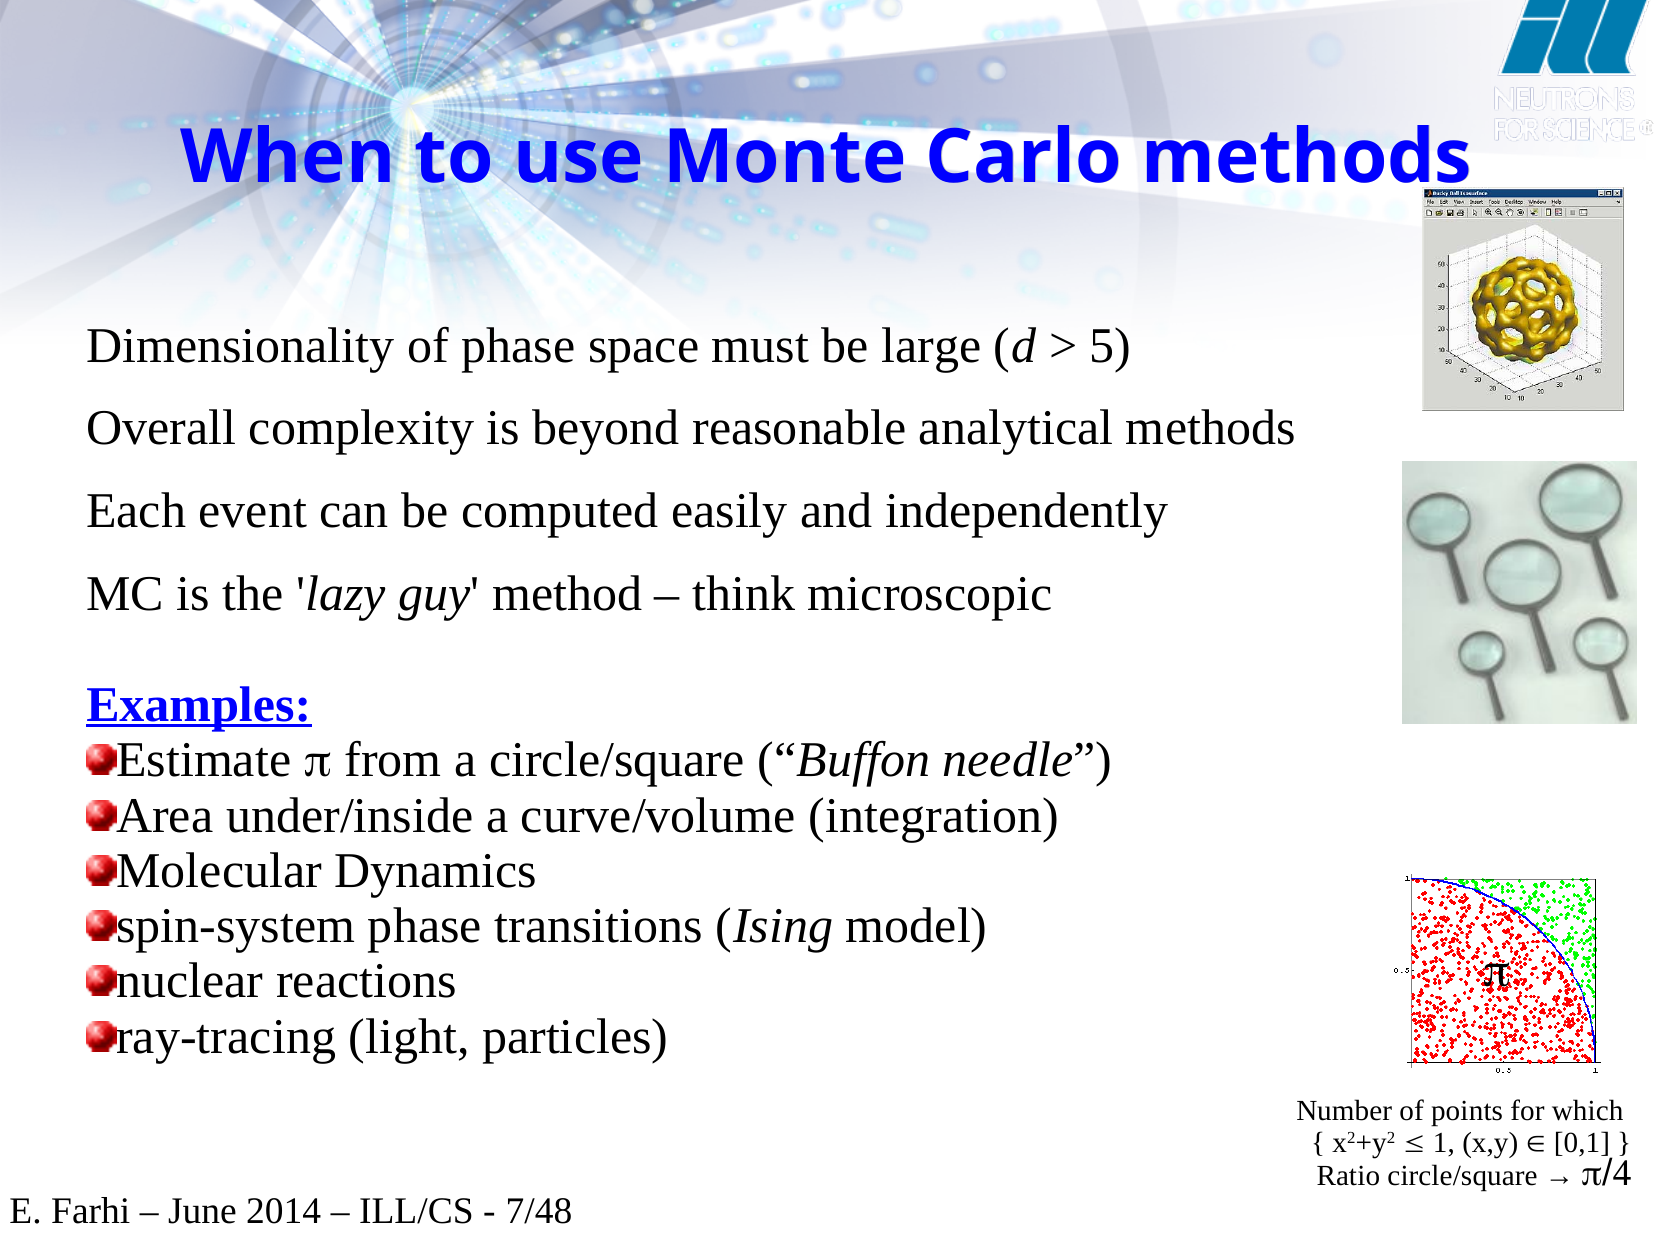

# When to use Monte Carlo methods
Dimensionality of phase space must be large (d > 5)
Overall complexity is beyond reasonable analytical methods
Each event can be computed easily and independently
MC is the 'lazy guy' method – think microscopic
Examples:
Estimate p from a circle/square (“Buffon needle”)
Area under/inside a curve/volume (integration)
Molecular Dynamics
spin-system phase transitions (Ising model)
nuclear reactions
ray-tracing (light, particles)
p
Number of points for which
{ x2+y2  1, (x,y)  [0,1] }
Ratio circle/square → p/4